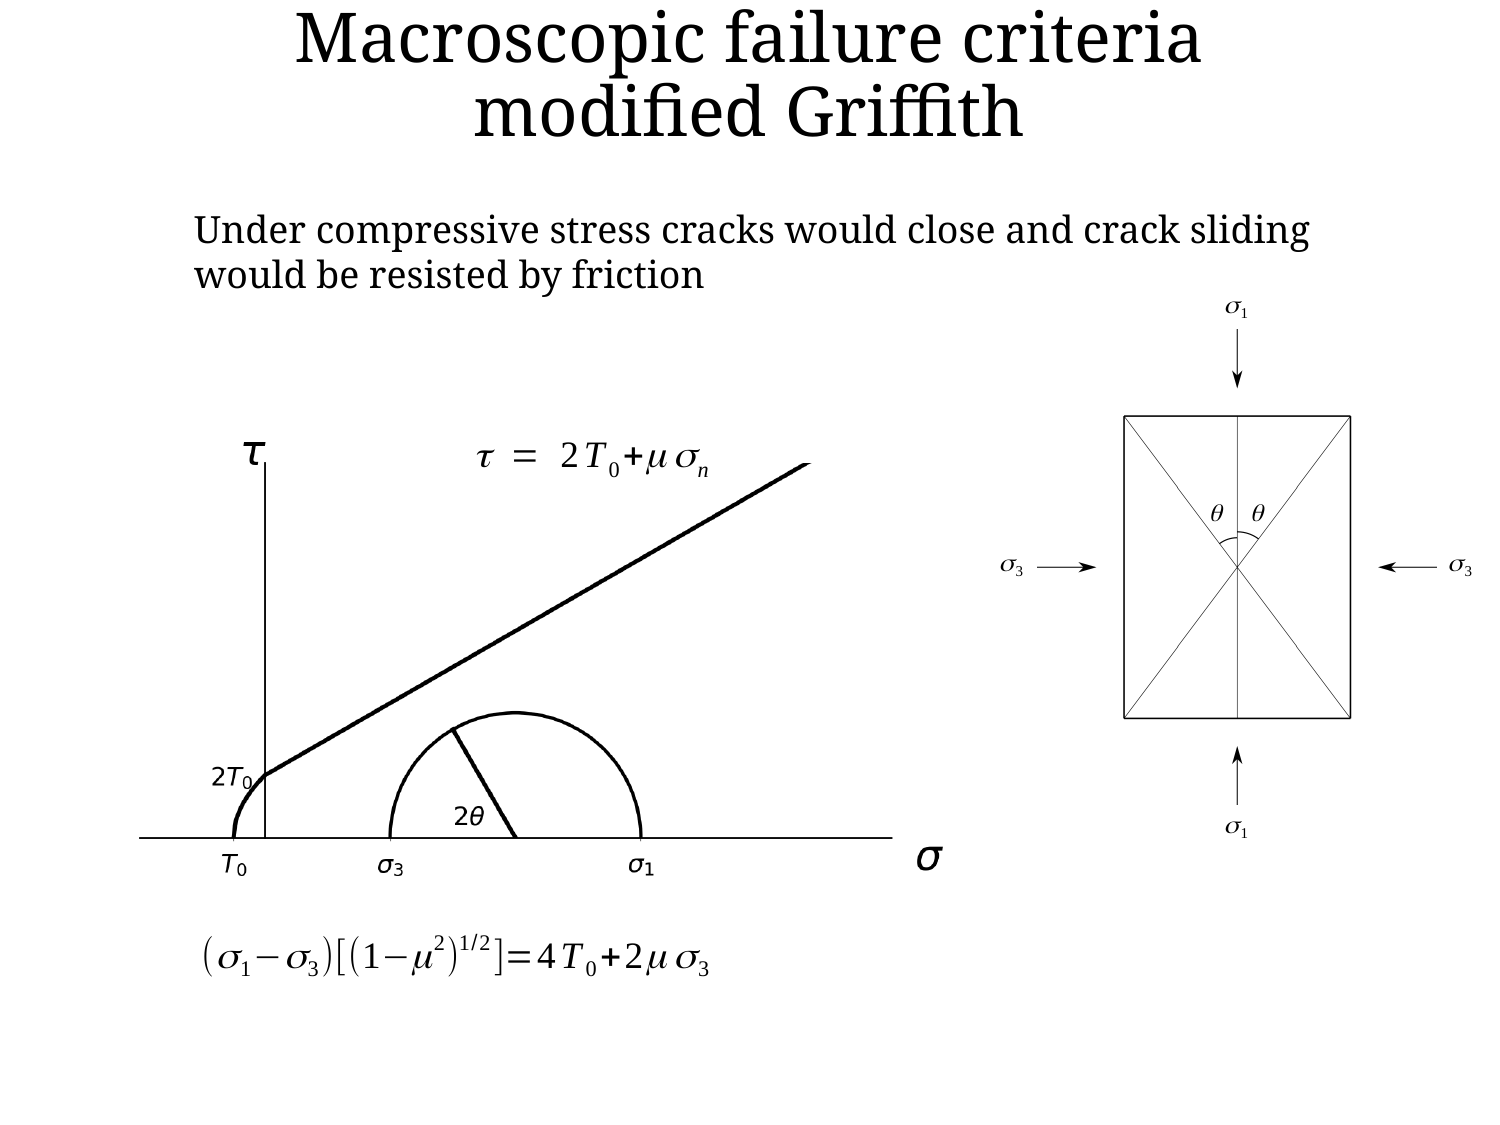

# Macroscopic failure criteria modified Griffith
Under compressive stress cracks would close and crack sliding would be resisted by friction